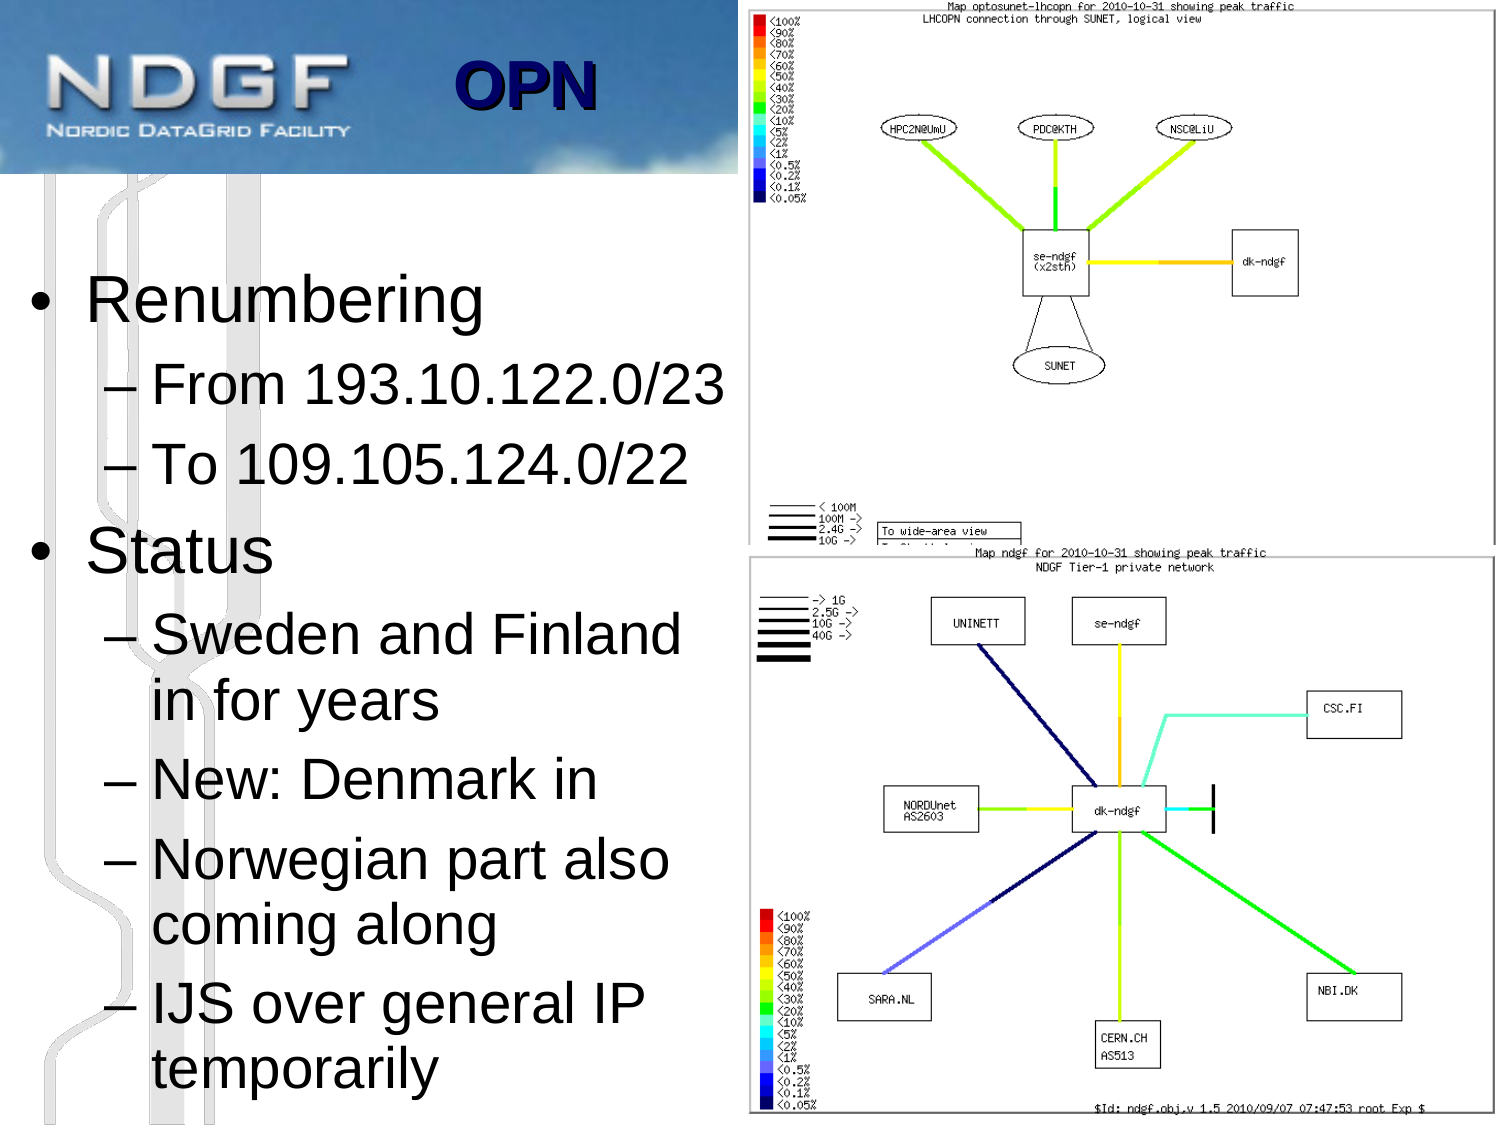

# OPN
Renumbering
From 193.10.122.0/23
To 109.105.124.0/22
Status
Sweden and Finland in for years
New: Denmark in
Norwegian part also coming along
IJS over general IP temporarily